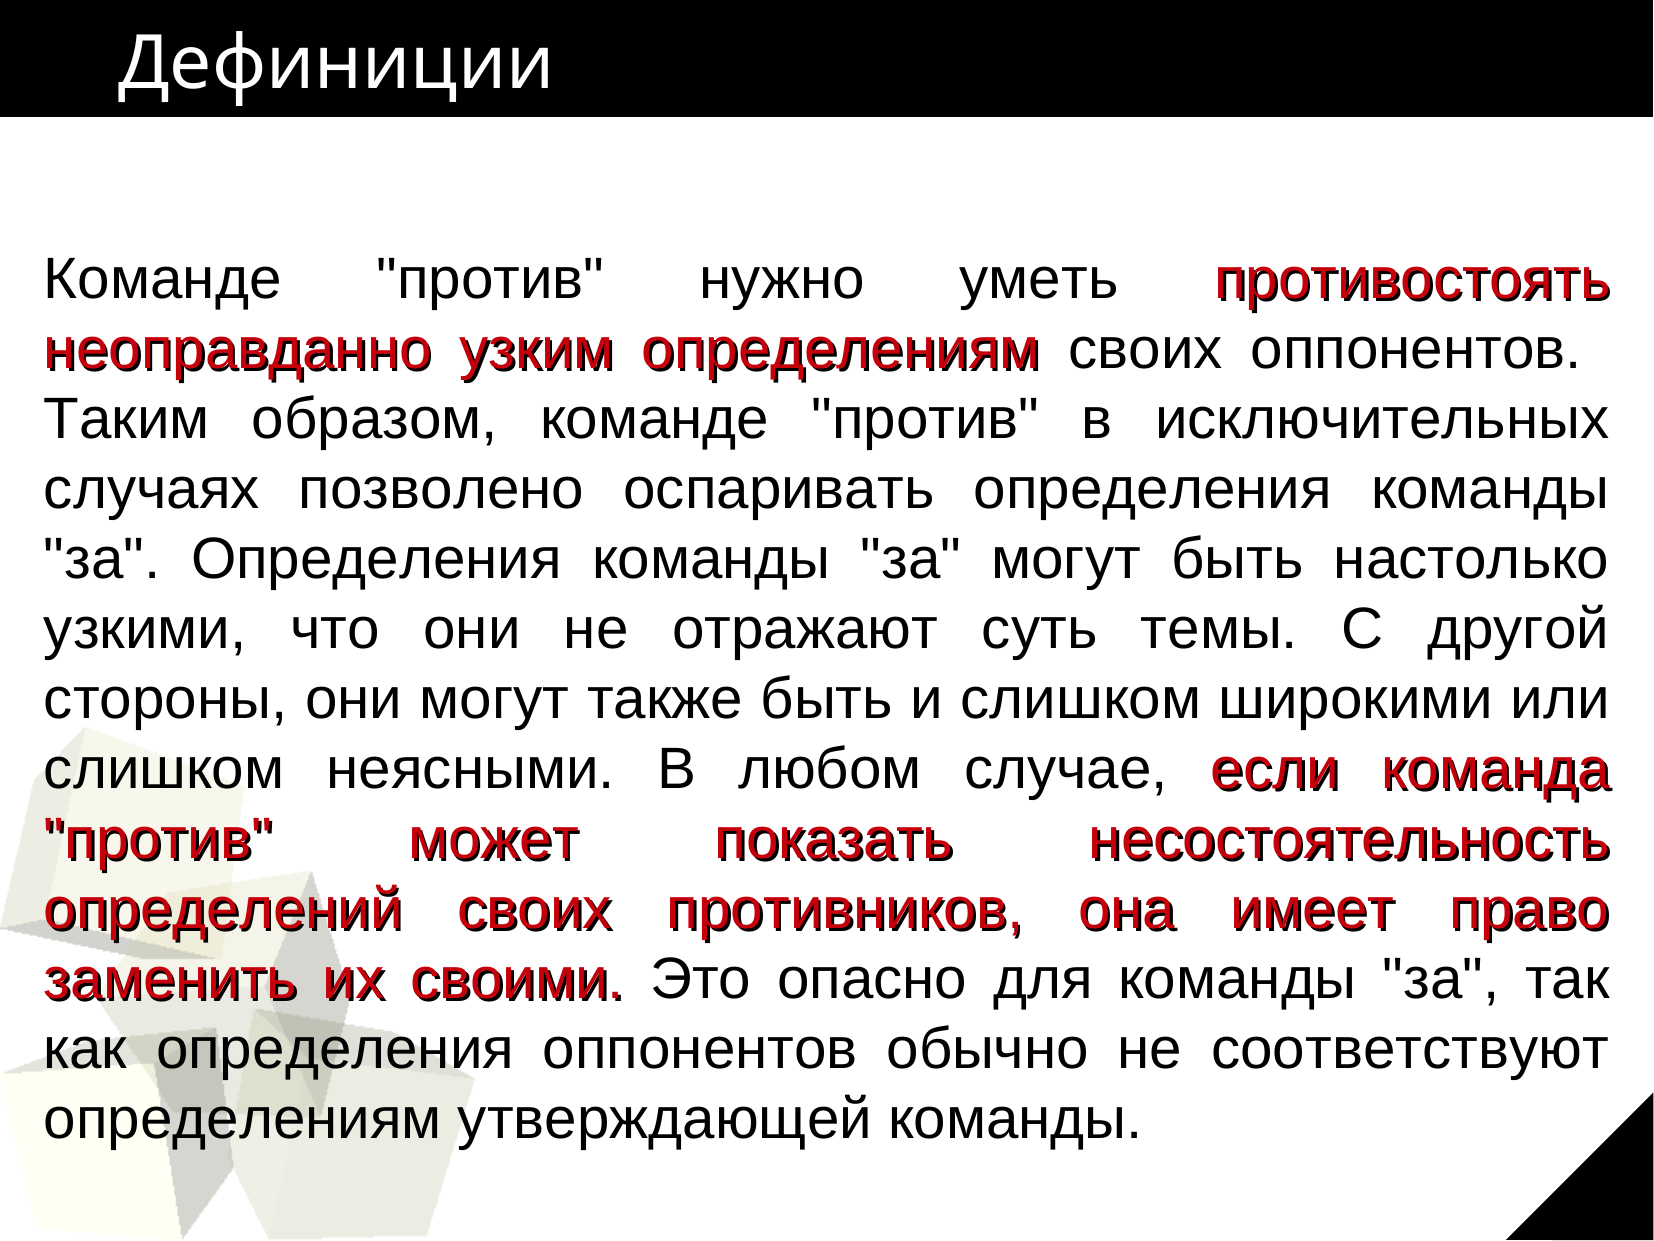

# Дефиниции
Команде "против" нужно уметь противостоять неоправданно узким определениям своих оппонентов. Таким образом, команде "против" в исключительных случаях позволено оспаривать определения команды "за". Определения команды "за" могут быть настолько узкими, что они не отражают суть темы. С другой стороны, они могут также быть и слишком широкими или слишком неясными. В любом случае, если команда "против" может показать несостоятельность определений своих противников, она имеет право заменить их своими. Это опасно для команды "за", так как определения оппонентов обычно не соответствуют определениям утверждающей команды.